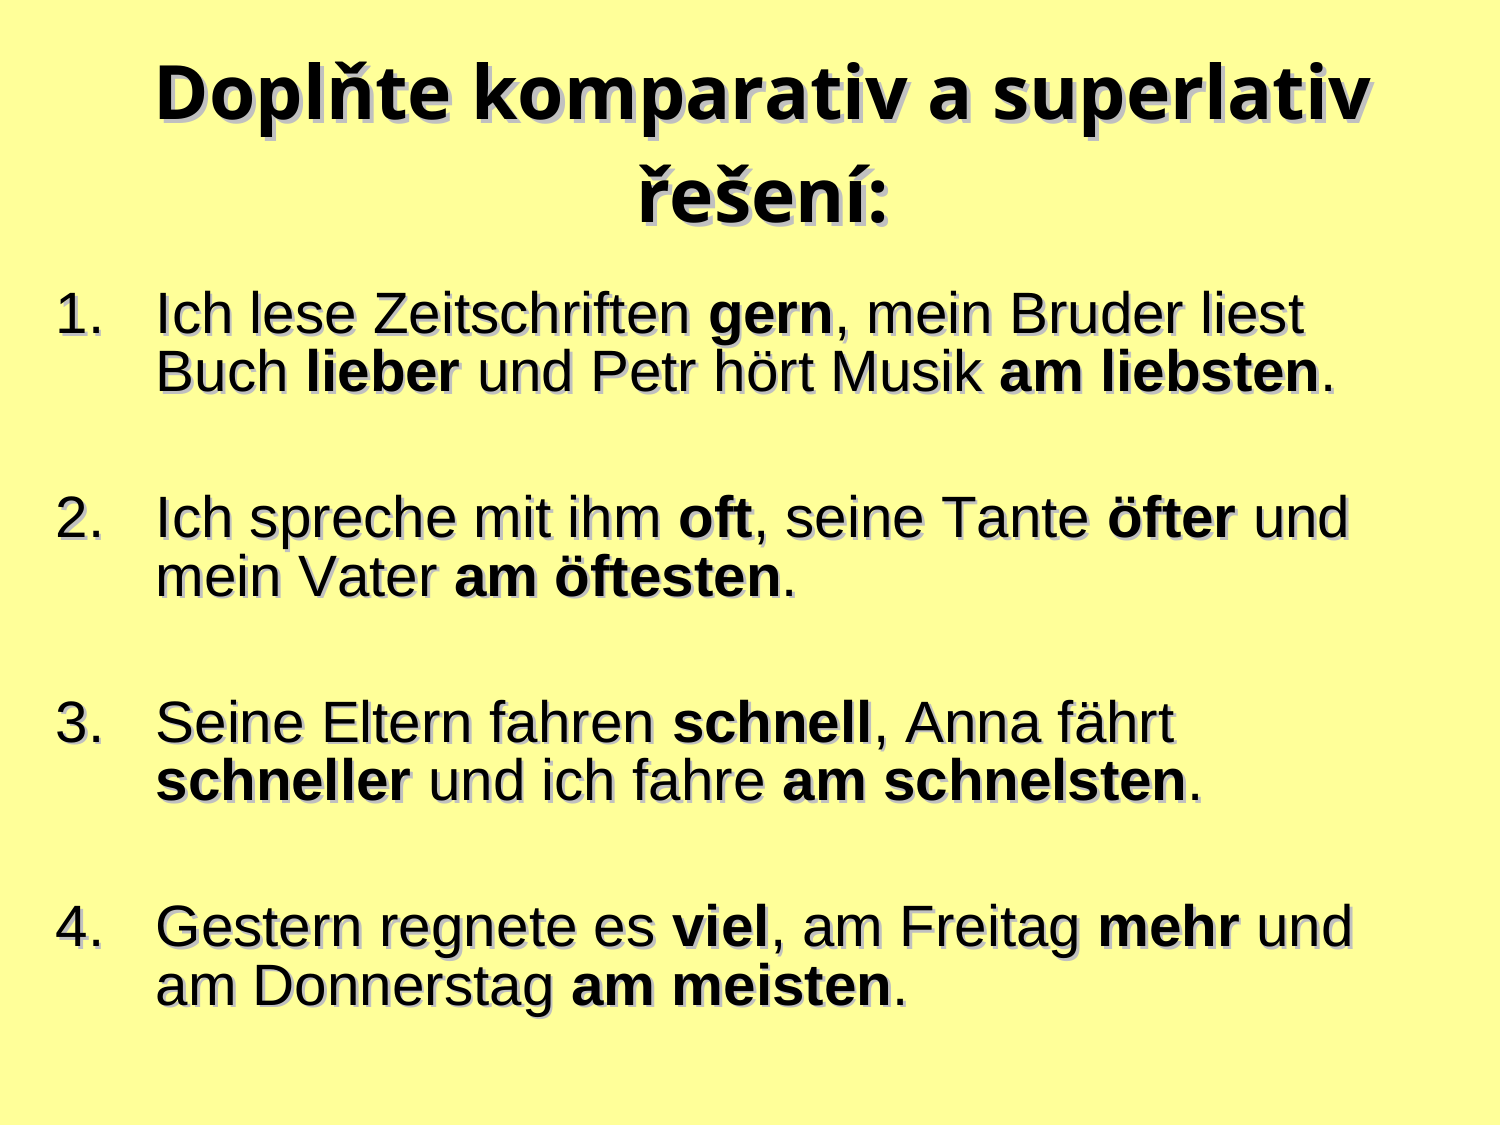

# Doplňte komparativ a superlativ řešení:
Ich lese Zeitschriften gern, mein Bruder liest Buch lieber und Petr hört Musik am liebsten.
Ich spreche mit ihm oft, seine Tante öfter und mein Vater am öftesten.
Seine Eltern fahren schnell, Anna fährt schneller und ich fahre am schnelsten.
Gestern regnete es viel, am Freitag mehr und am Donnerstag am meisten.